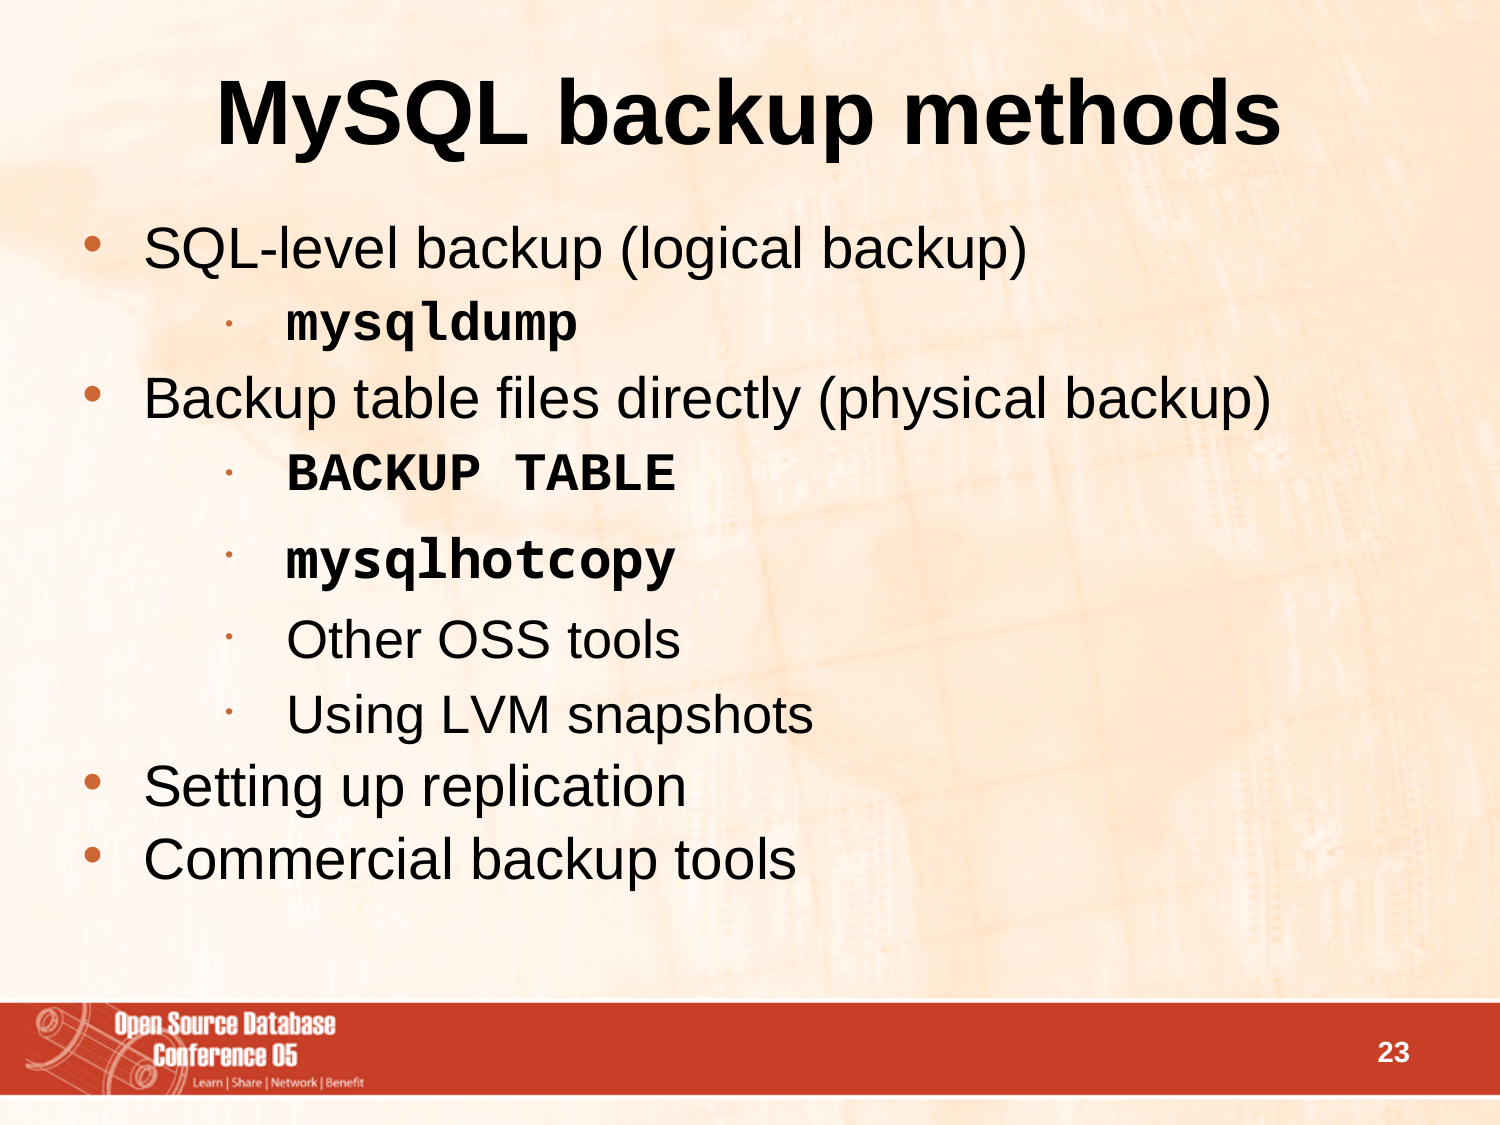

# MySQL backup methods
SQL-level backup (logical backup)
mysqldump
Backup table files directly (physical backup)
BACKUP TABLE
mysqlhotcopy
Other OSS tools
Using LVM snapshots
Setting up replication
Commercial backup tools
23